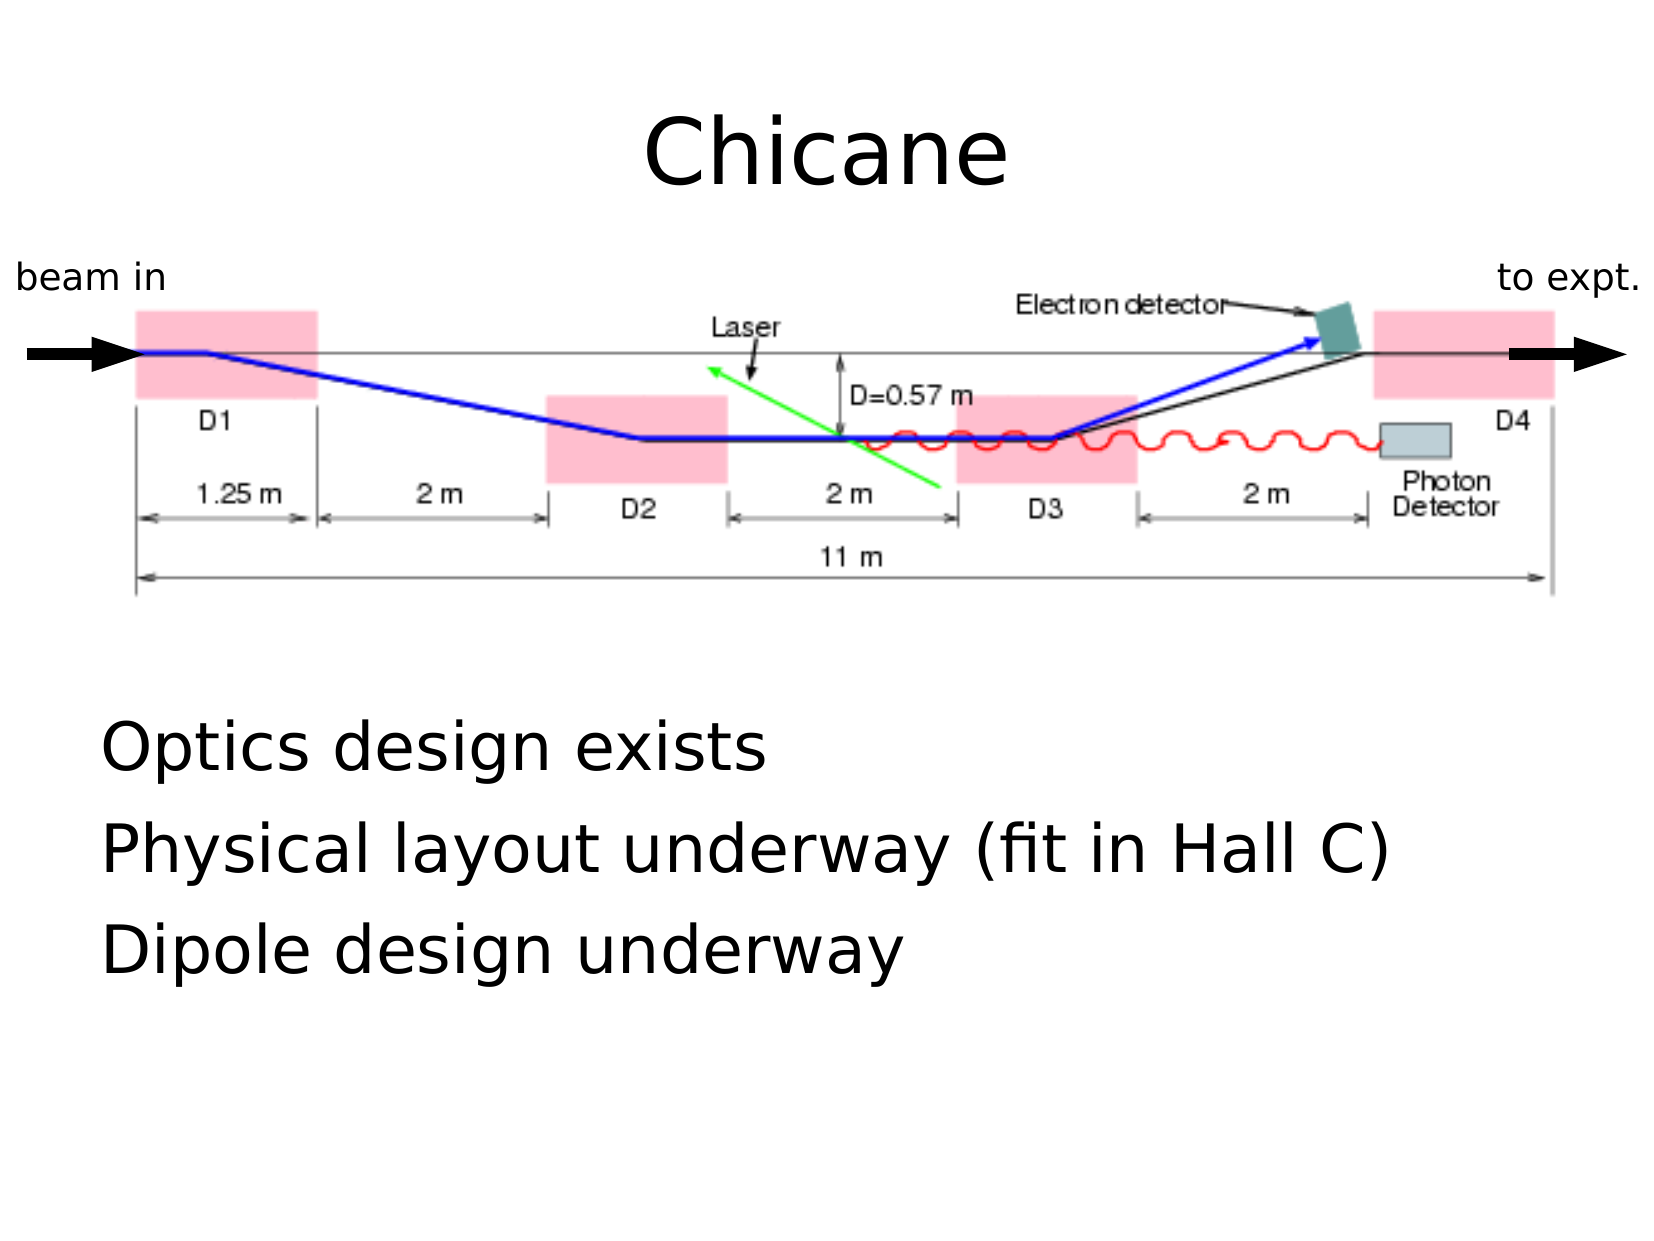

# Chicane
beam in
to expt.
Optics design exists
Physical layout underway (fit in Hall C)
Dipole design underway